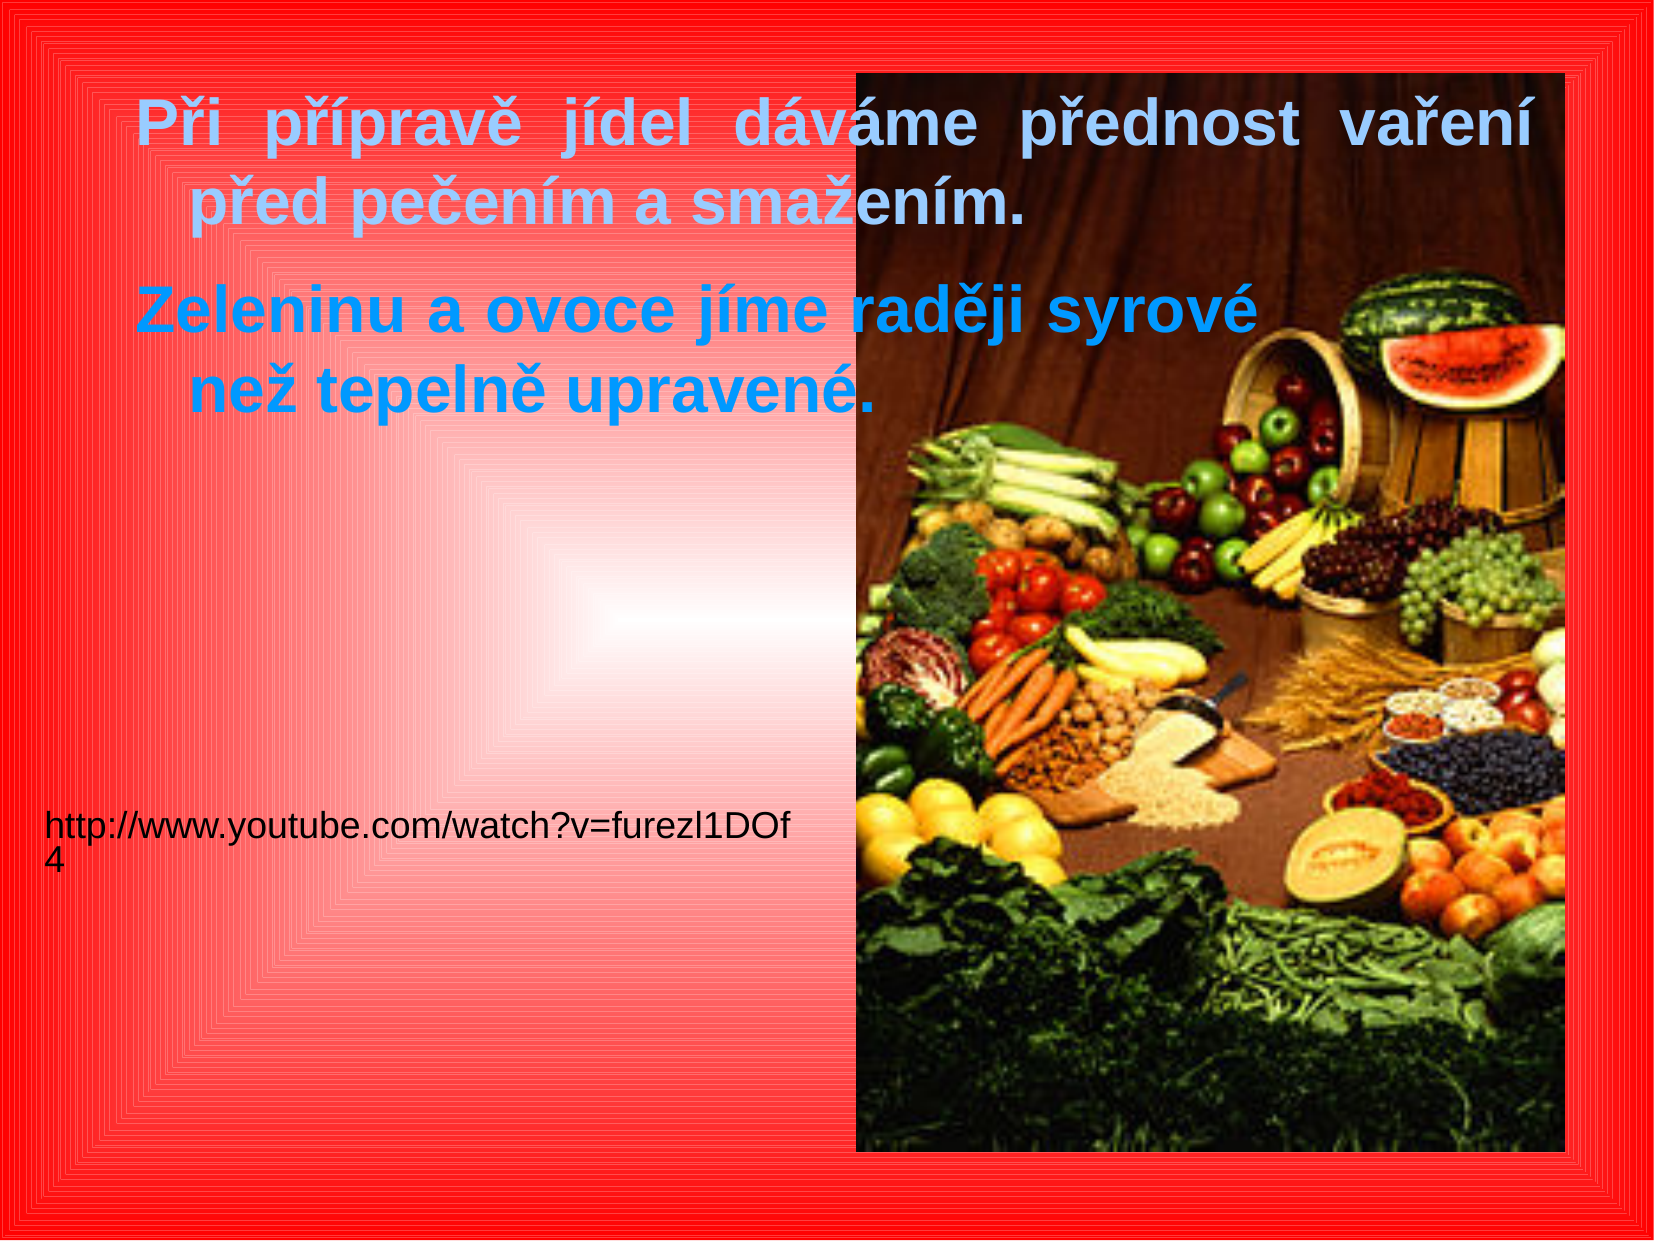

# Při přípravě jídel dáváme přednost vaření před pečením a smažením.
Zeleninu a ovoce jíme raději syrové než tepelně upravené.
http://www.youtube.com/watch?v=furezl1DOf4